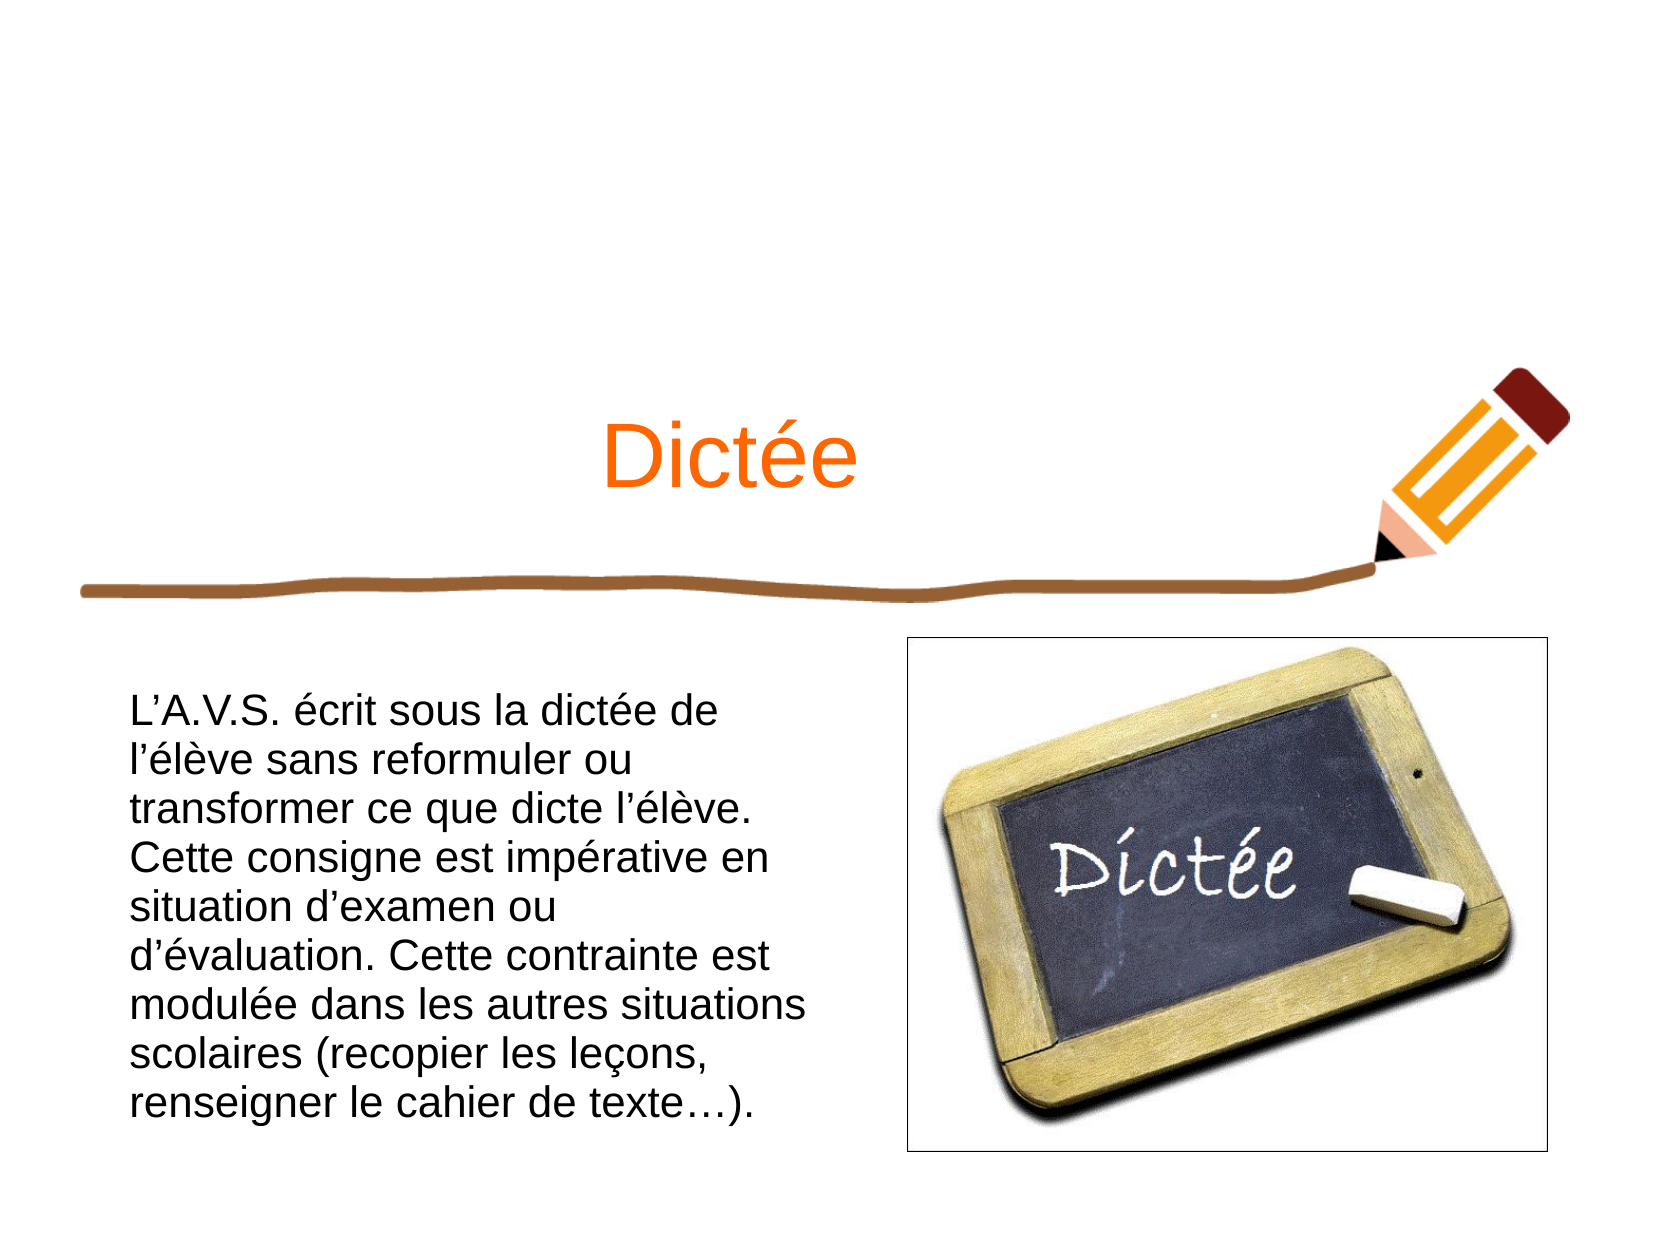

# Dictée
L’A.V.S. écrit sous la dictée de l’élève sans reformuler ou transformer ce que dicte l’élève. Cette consigne est impérative en situation d’examen ou d’évaluation. Cette contrainte est modulée dans les autres situations scolaires (recopier les leçons, renseigner le cahier de texte…).